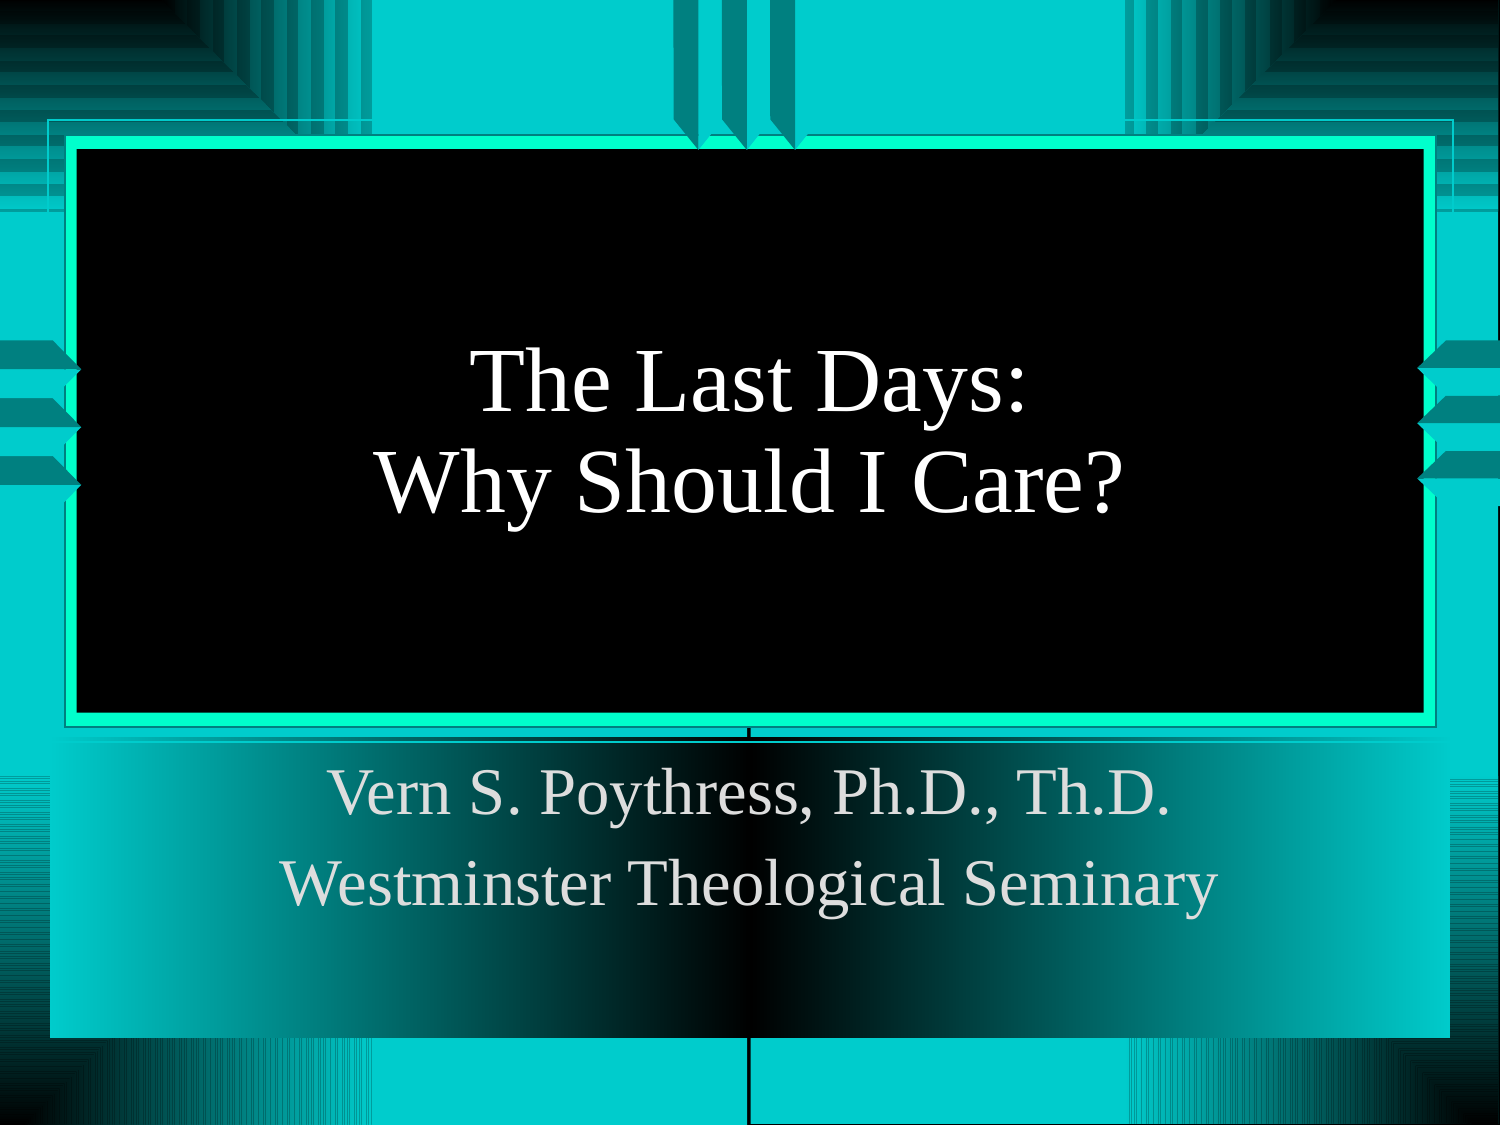

# The Last Days: Why Should I Care?
Vern S. Poythress, Ph.D., Th.D.
Westminster Theological Seminary